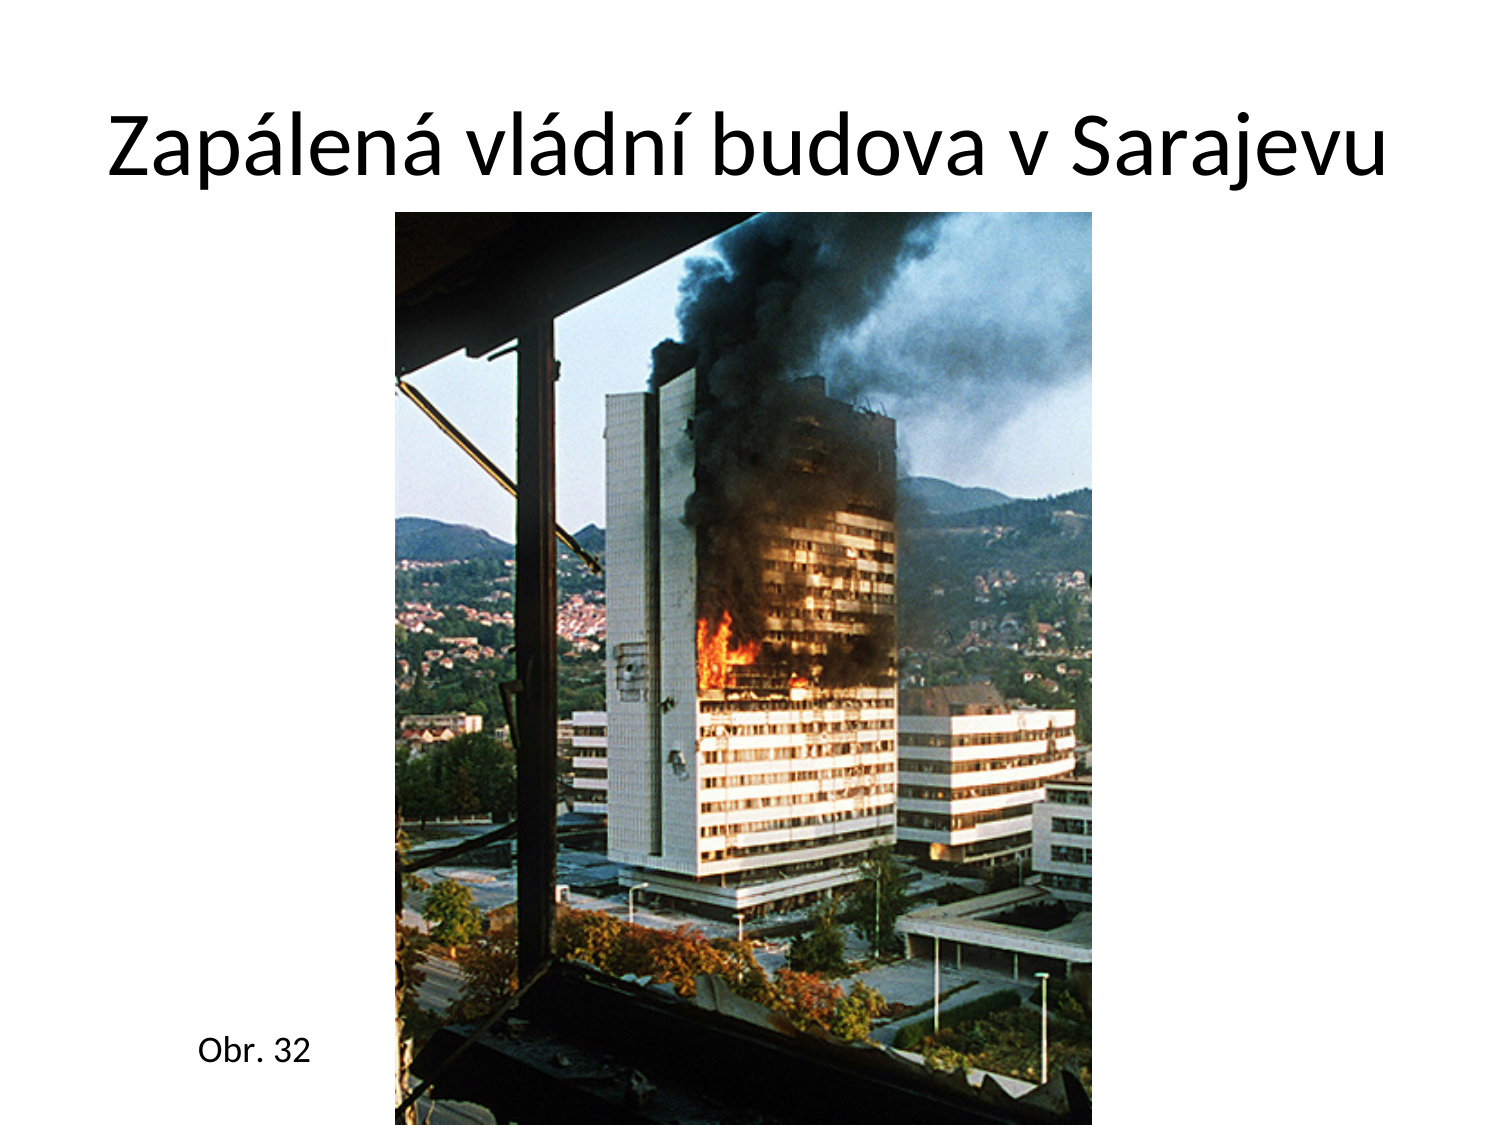

# Zapálená vládní budova v Sarajevu
Obr. 32